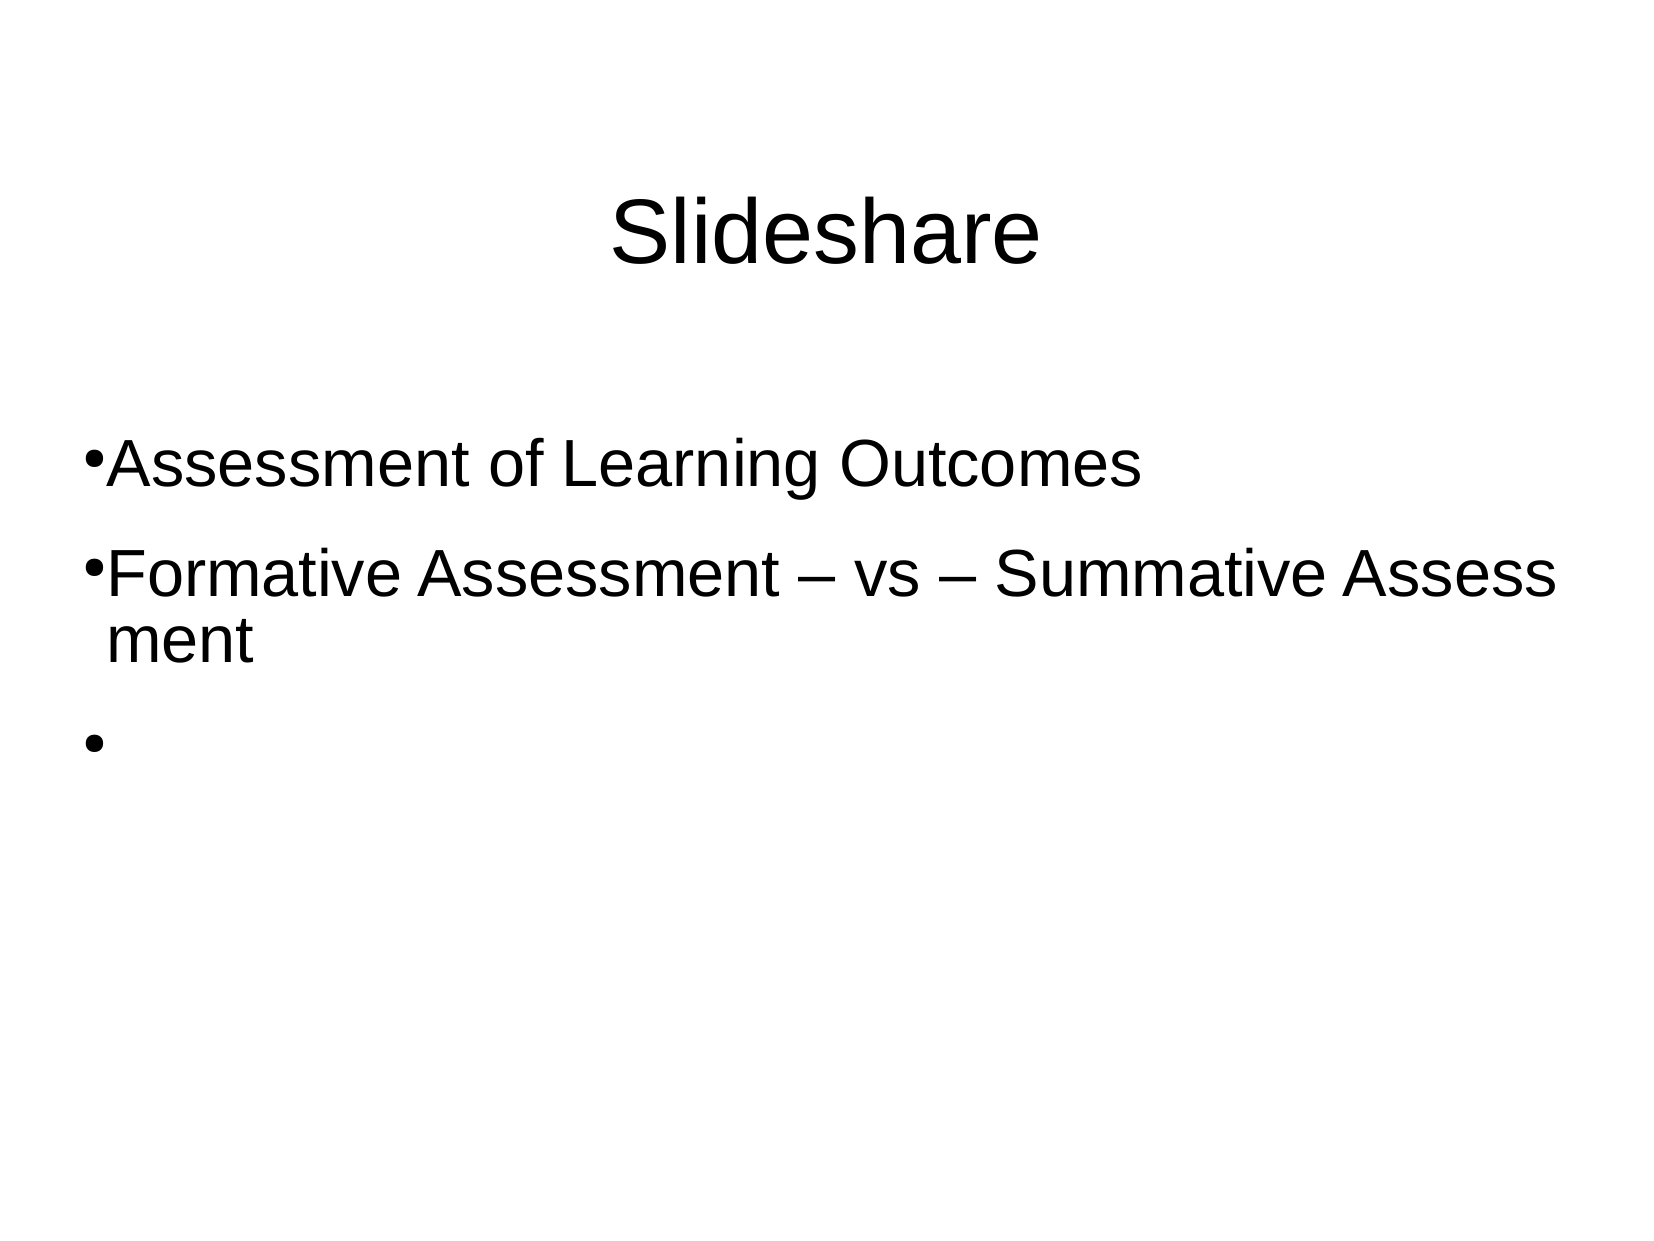

# Slideshare
Assessment of Learning Outcomes
Formative Assessment – vs – Summative Assessment